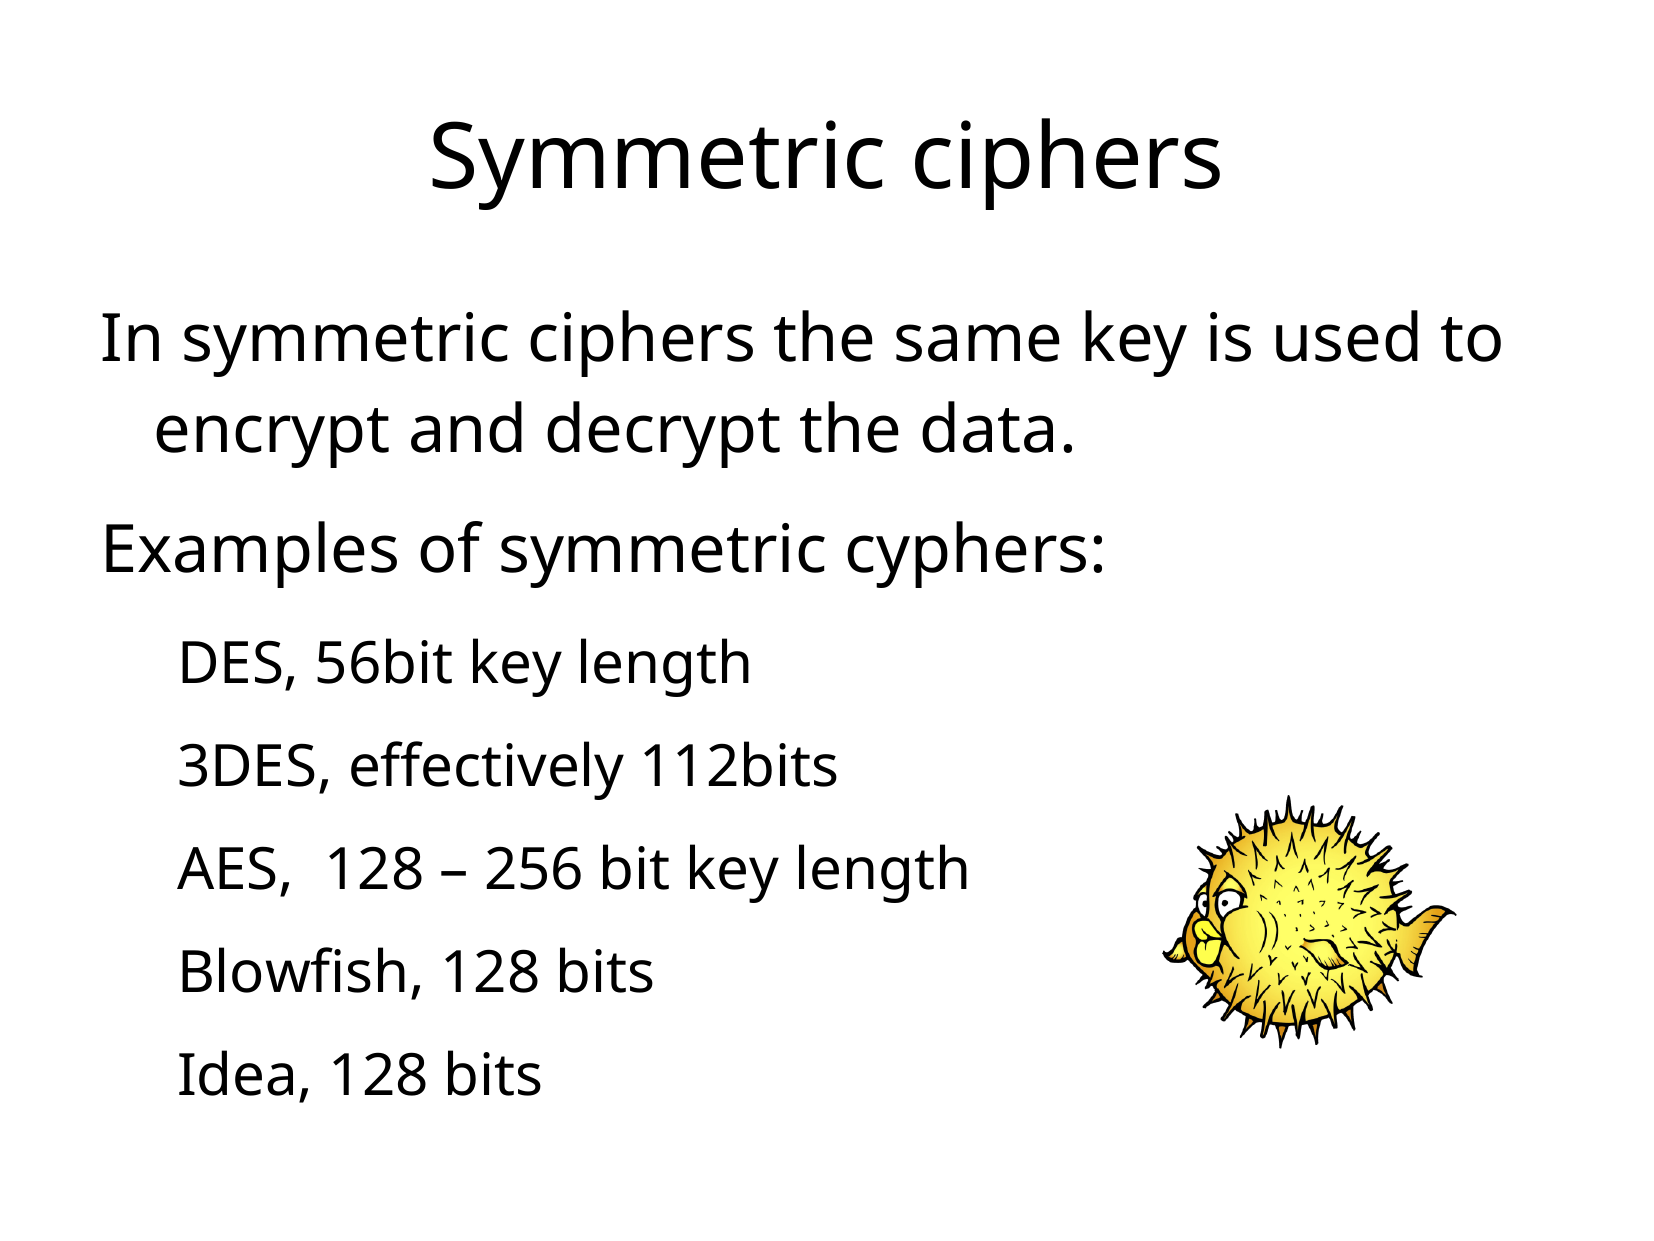

# Symmetric ciphers
In symmetric ciphers the same key is used to encrypt and decrypt the data.
Examples of symmetric cyphers:
DES, 56bit key length
3DES, effectively 112bits
AES, 128 – 256 bit key length
Blowfish, 128 bits
Idea, 128 bits